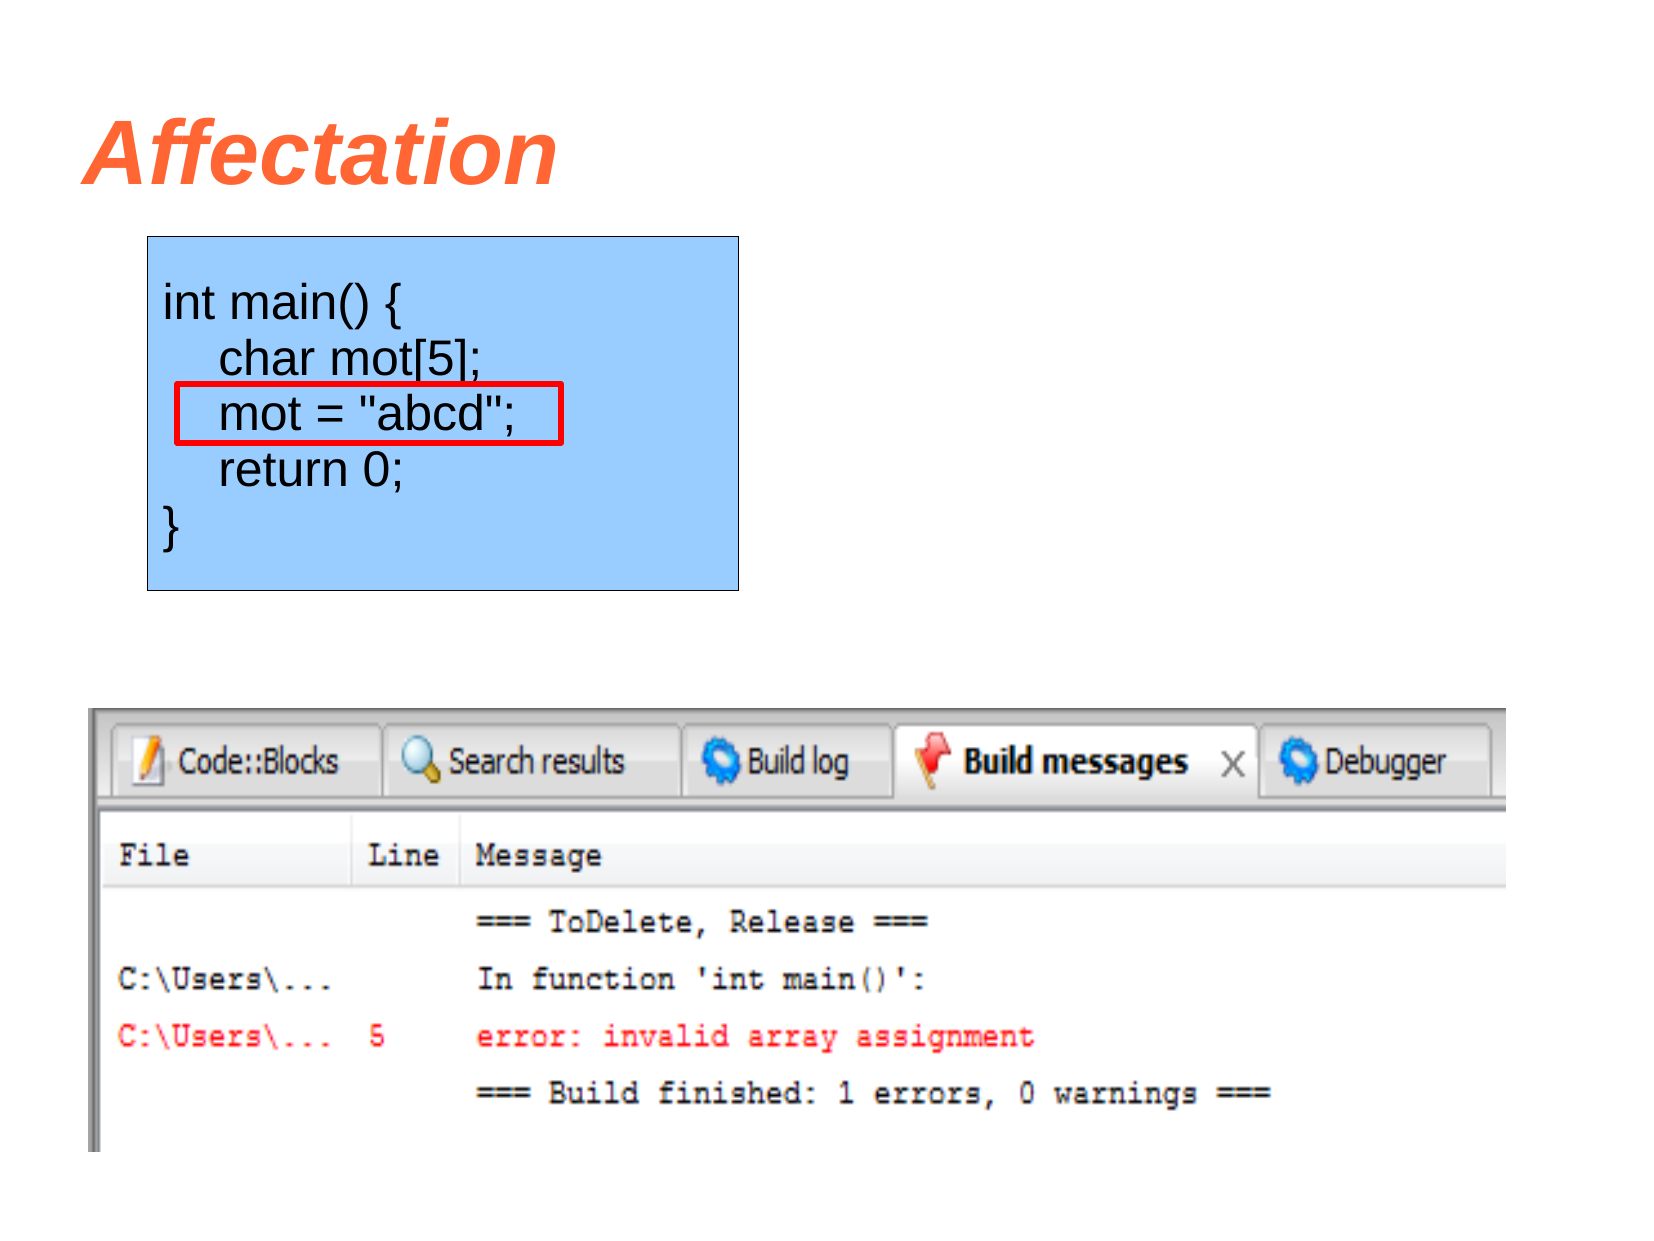

# Affectation
int main() {
 char mot[5];
 mot = "abcd";
 return 0;
}